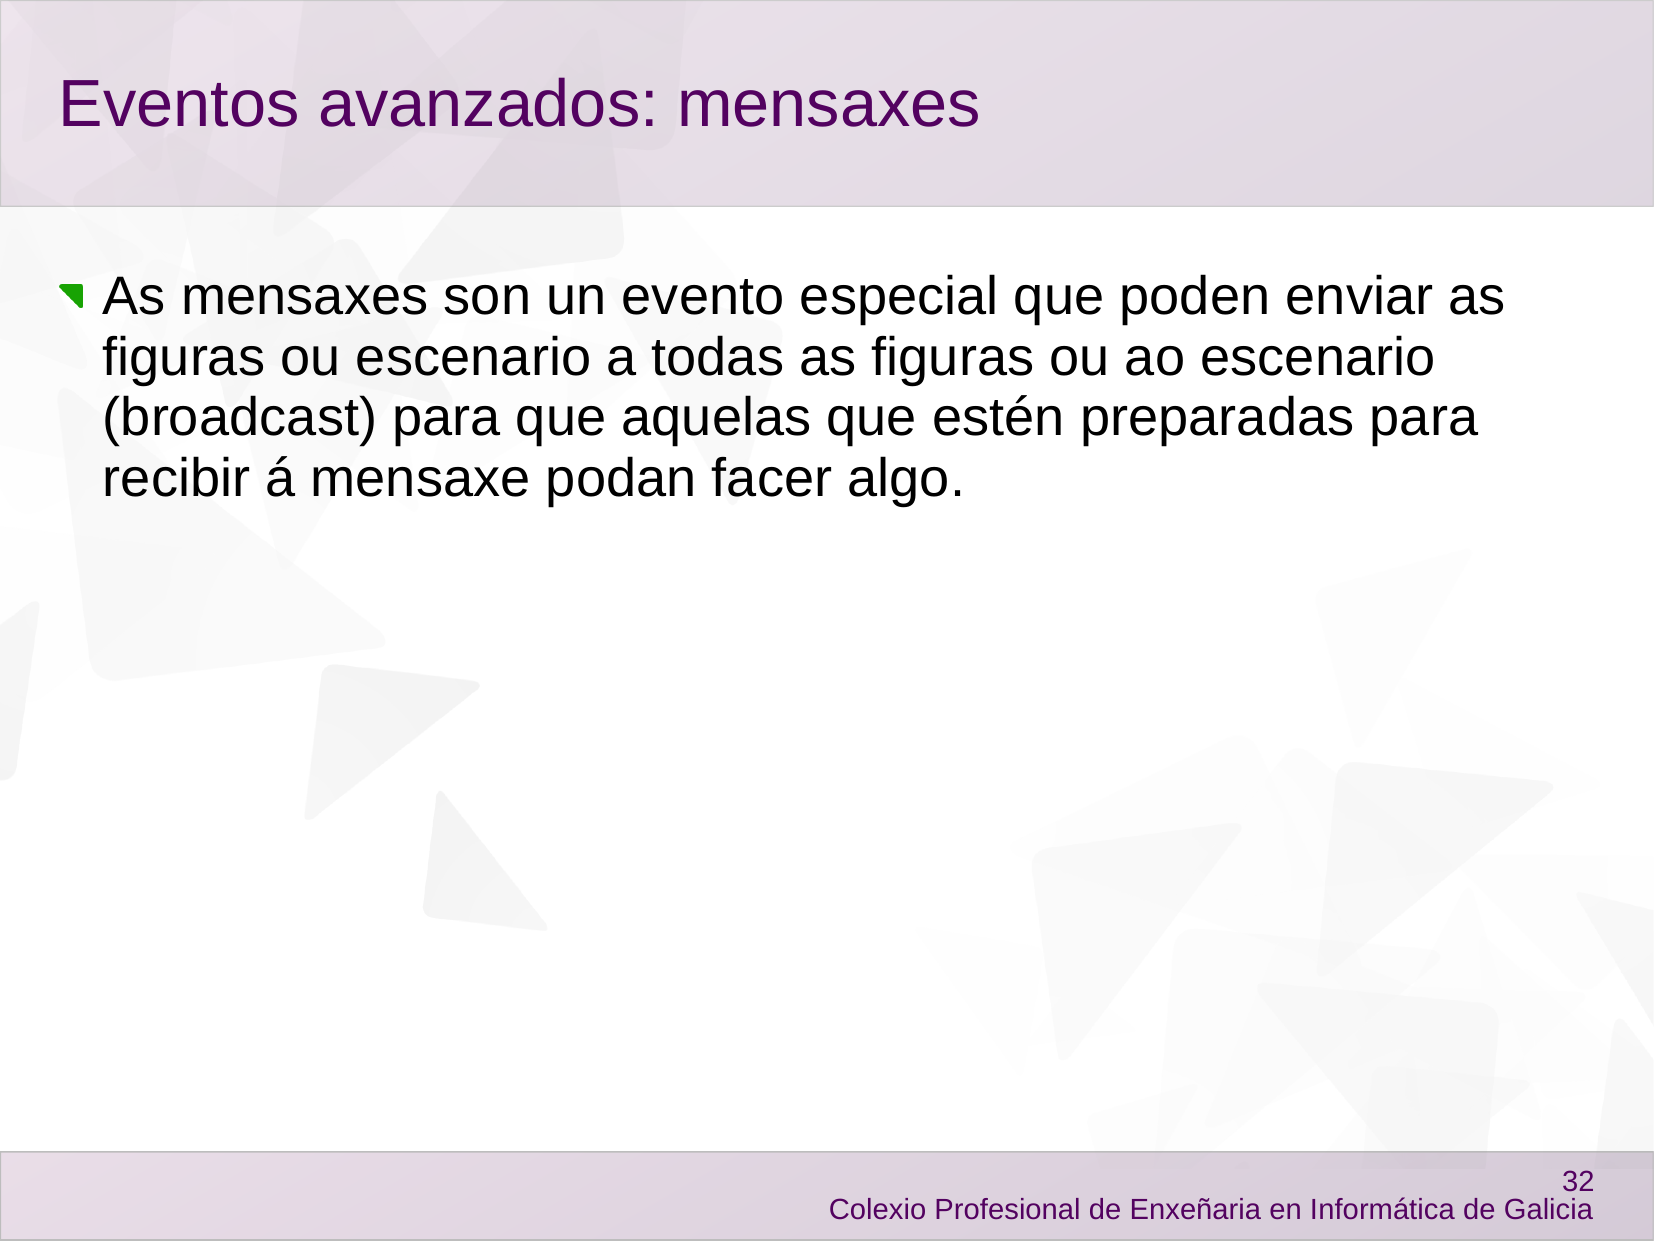

# Eventos avanzados: mensaxes
As mensaxes son un evento especial que poden enviar as figuras ou escenario a todas as figuras ou ao escenario (broadcast) para que aquelas que estén preparadas para recibir á mensaxe podan facer algo.
32
Colexio Profesional de Enxeñaria en Informática de Galicia